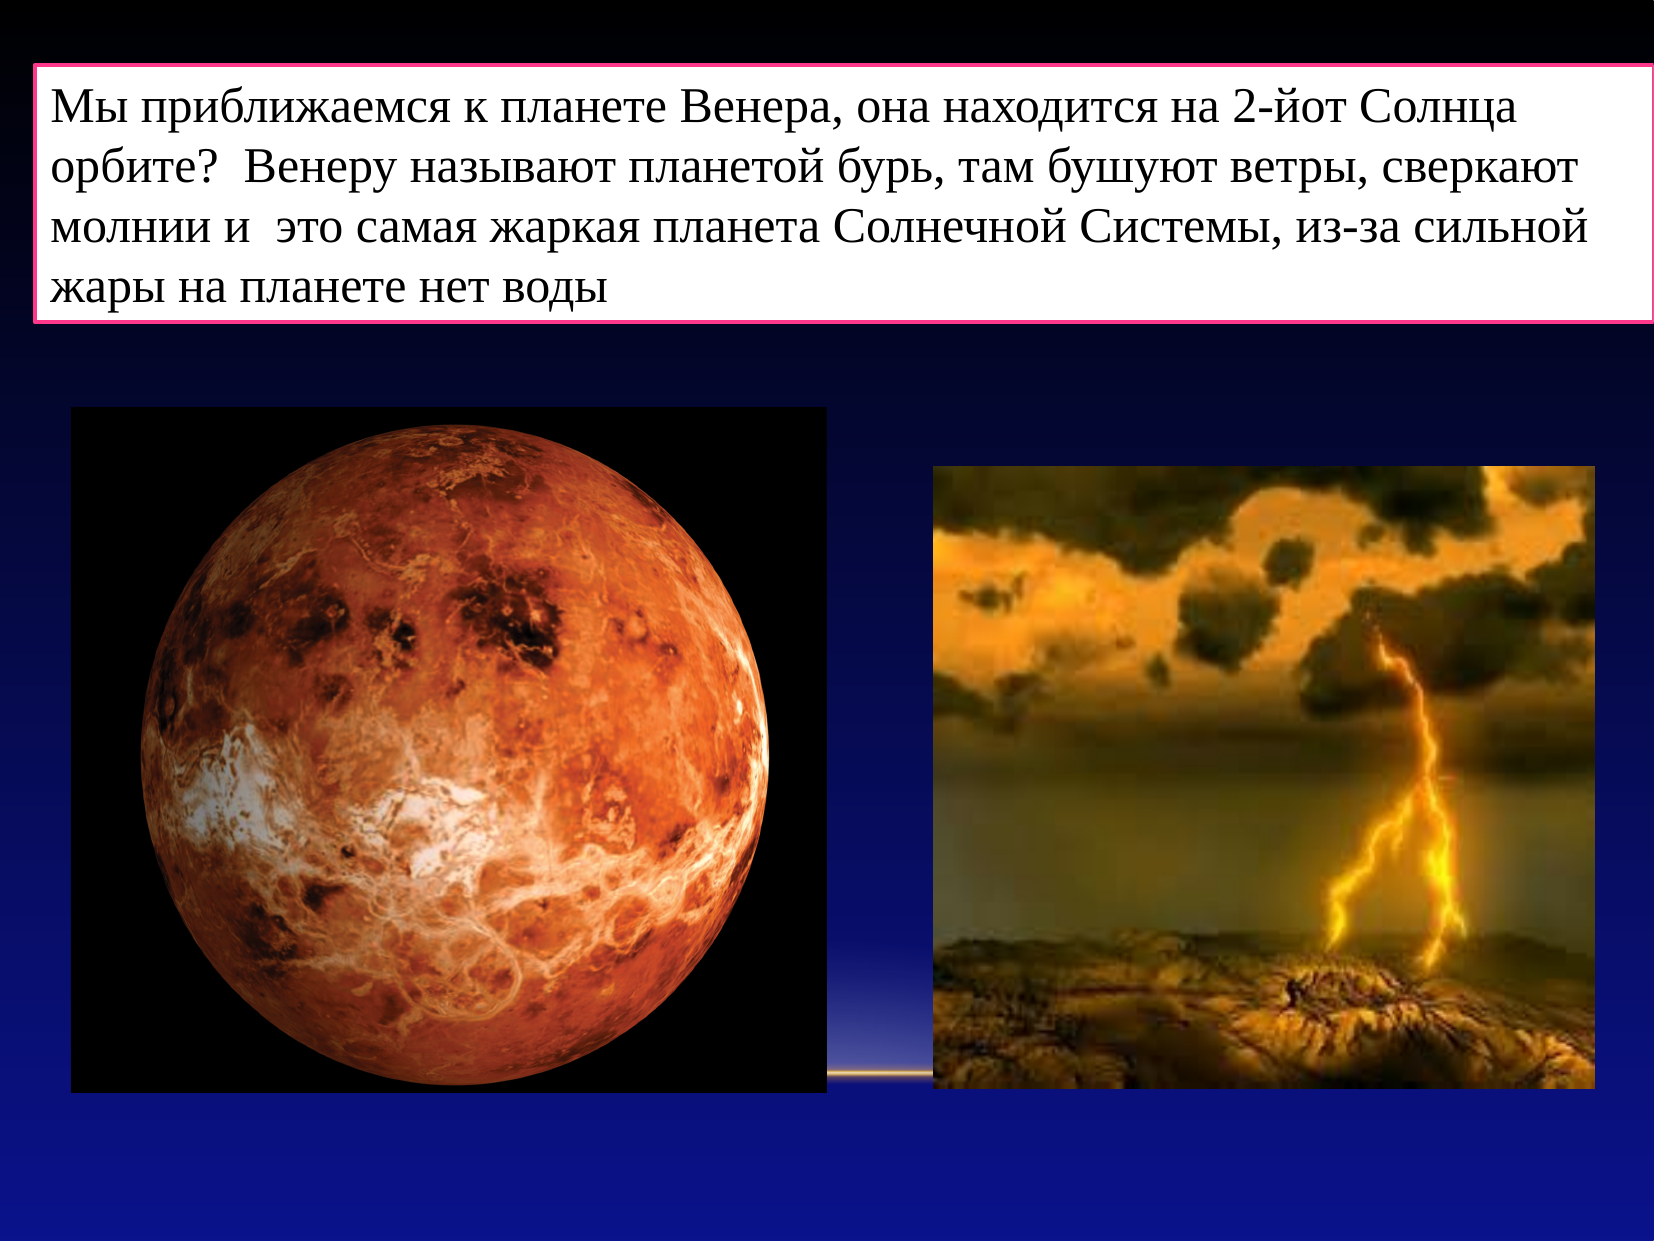

Мы приближаемся к планете Венера, она находится на 2-йот Солнца орбите? Венеру называют планетой бурь, там бушуют ветры, сверкают молнии и это самая жаркая планета Солнечной Системы, из-за сильной жары на планете нет воды